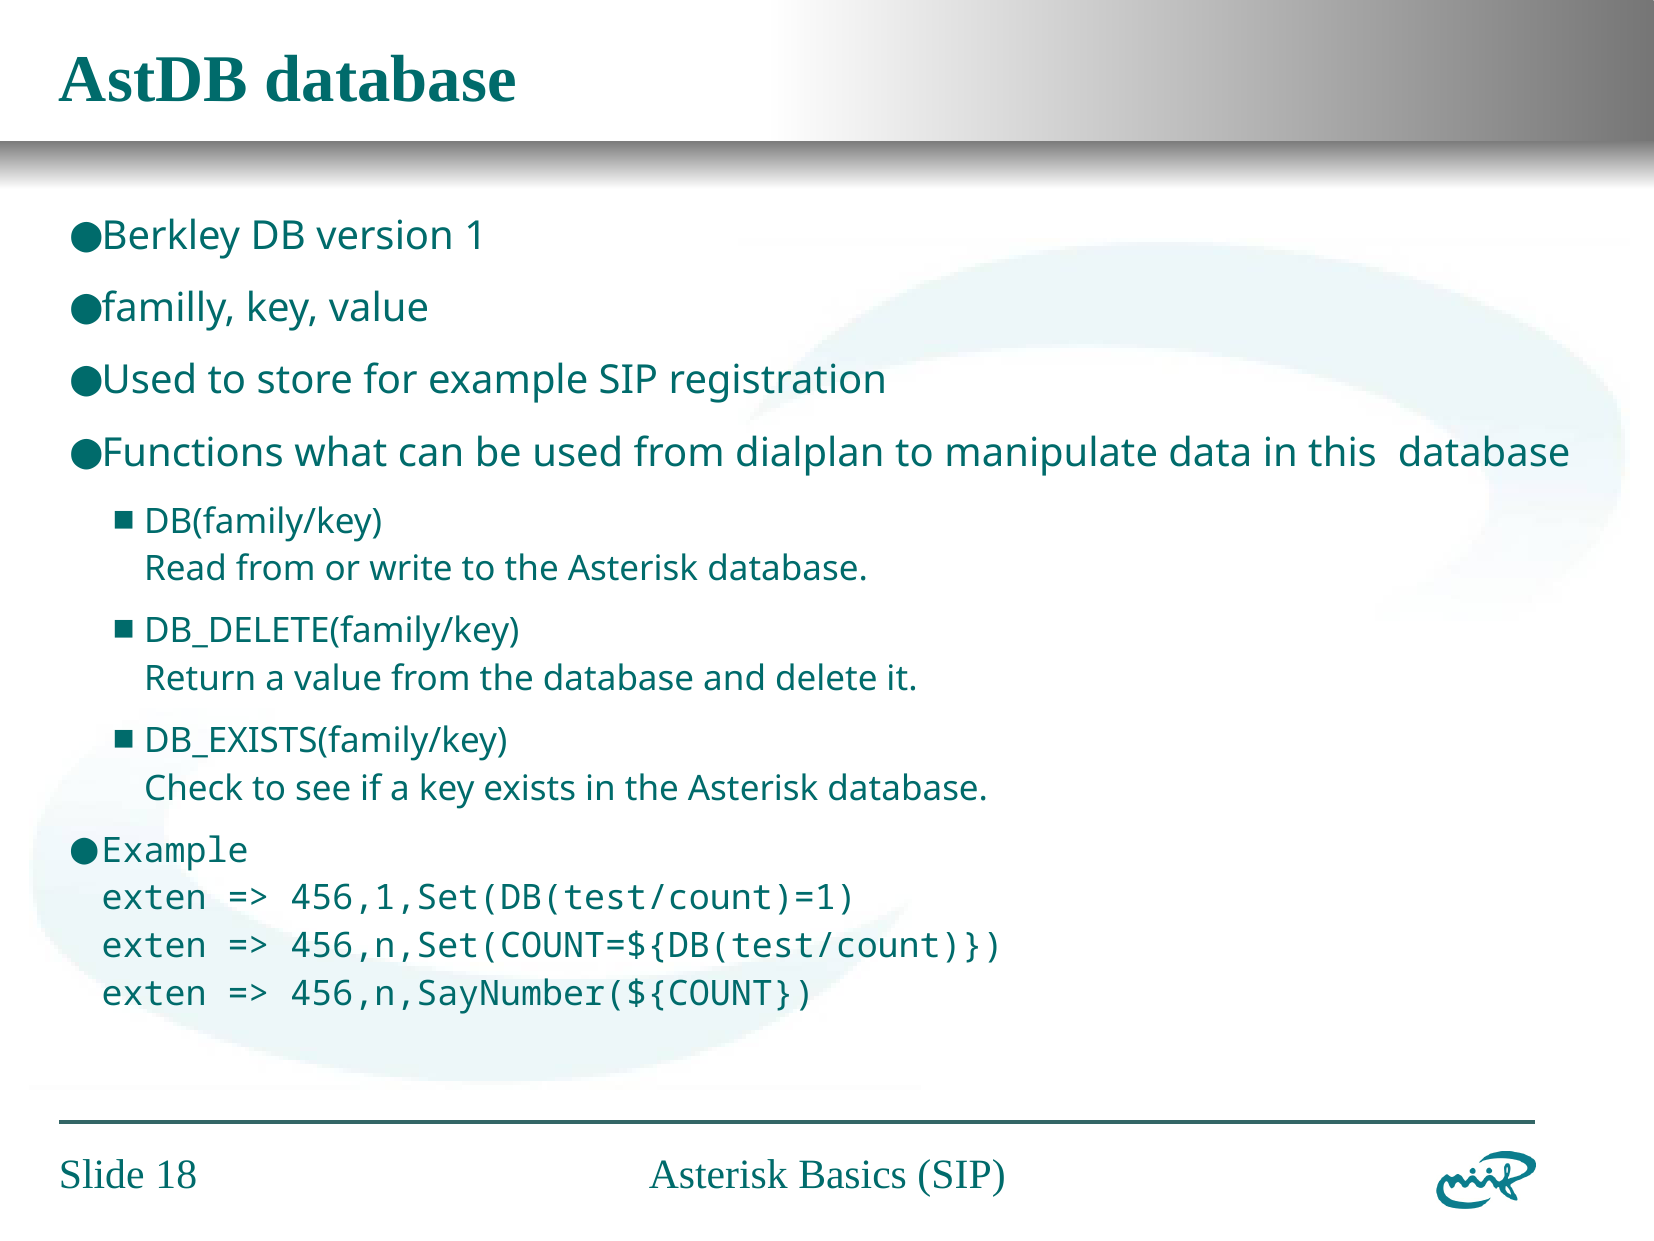

# AstDB database
Berkley DB version 1
familly, key, value
Used to store for example SIP registration
Functions what can be used from dialplan to manipulate data in this database
DB(family/key)
Read from or write to the Asterisk database.
DB_DELETE(family/key)
Return a value from the database and delete it.
DB_EXISTS(family/key)
Check to see if a key exists in the Asterisk database.
Example
exten => 456,1,Set(DB(test/count)=1)
exten => 456,n,Set(COUNT=${DB(test/count)})
exten => 456,n,SayNumber(${COUNT})
18
Asterisk Basics (SIP)